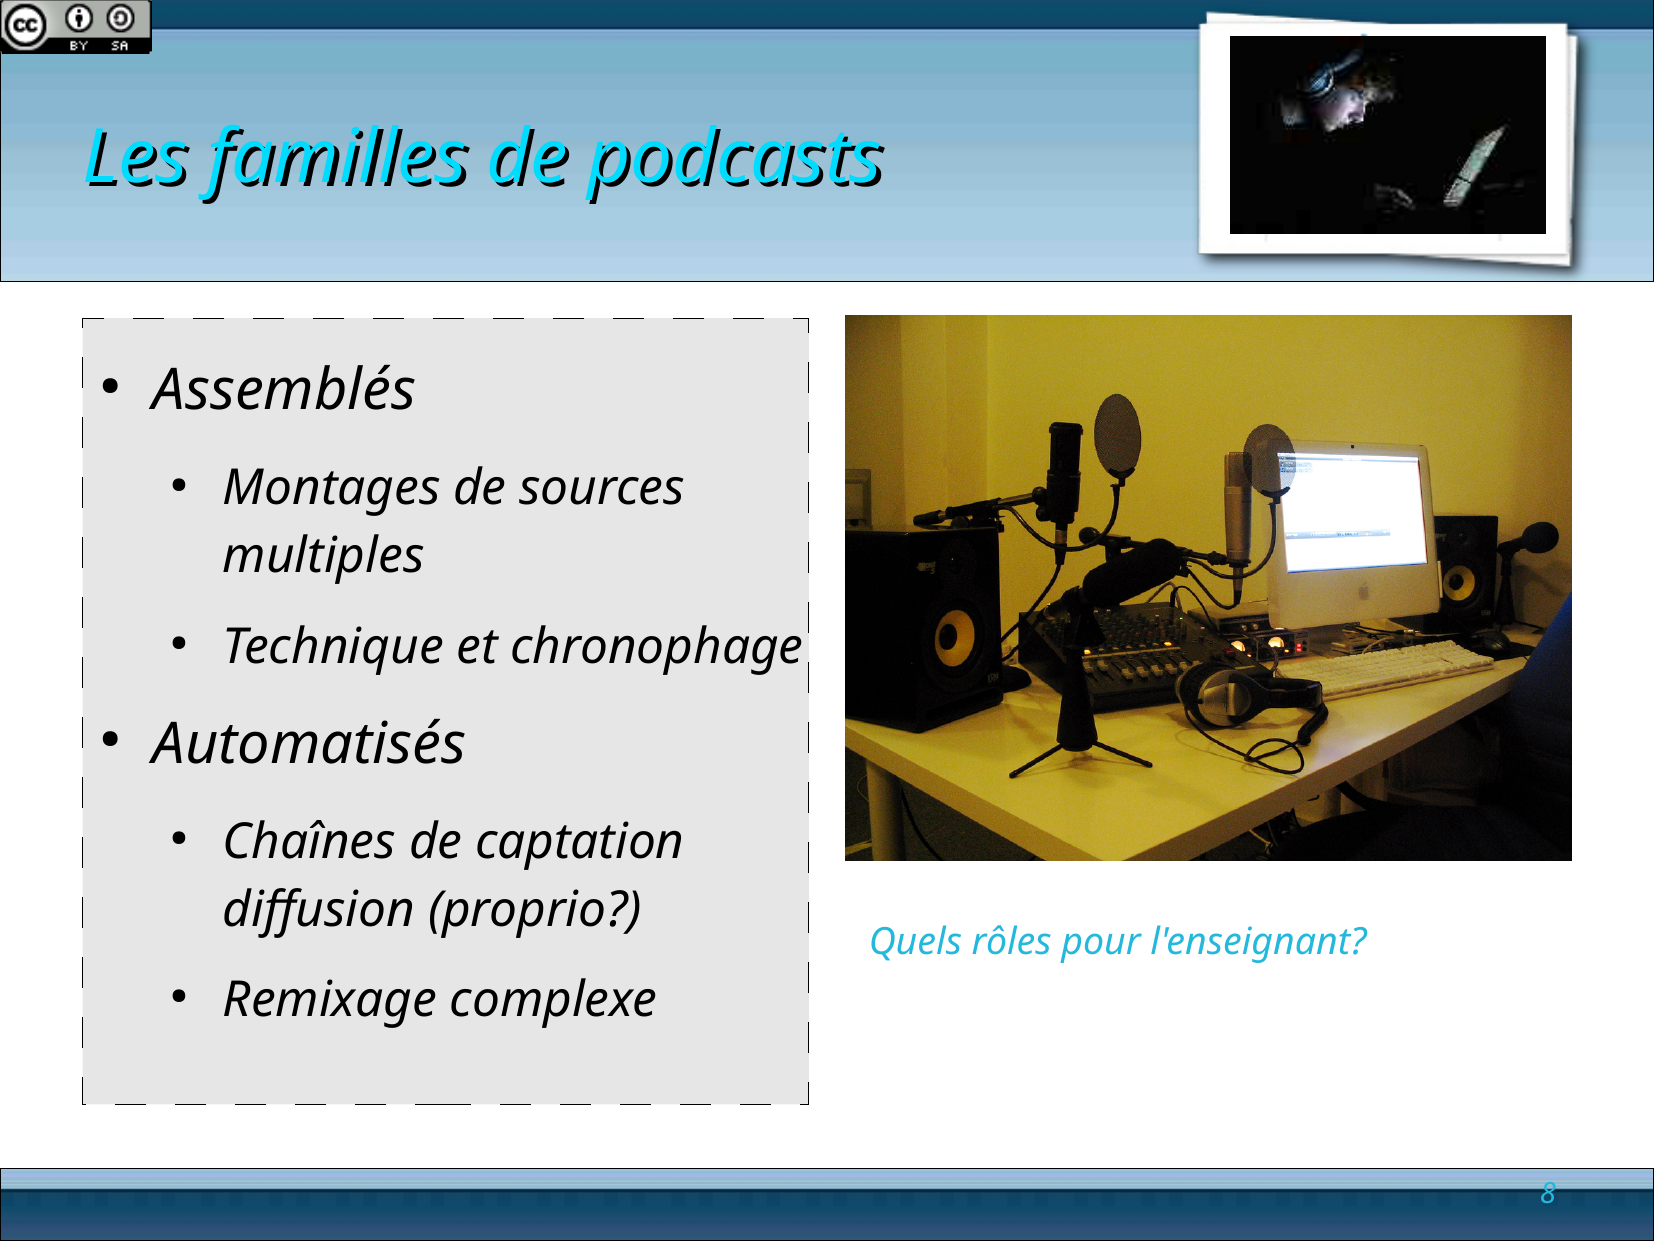

# Les familles de podcasts
Assemblés
Montages de sources multiples
Technique et chronophage
Automatisés
Chaînes de captation diffusion (proprio?)
Remixage complexe
Quels rôles pour l'enseignant?